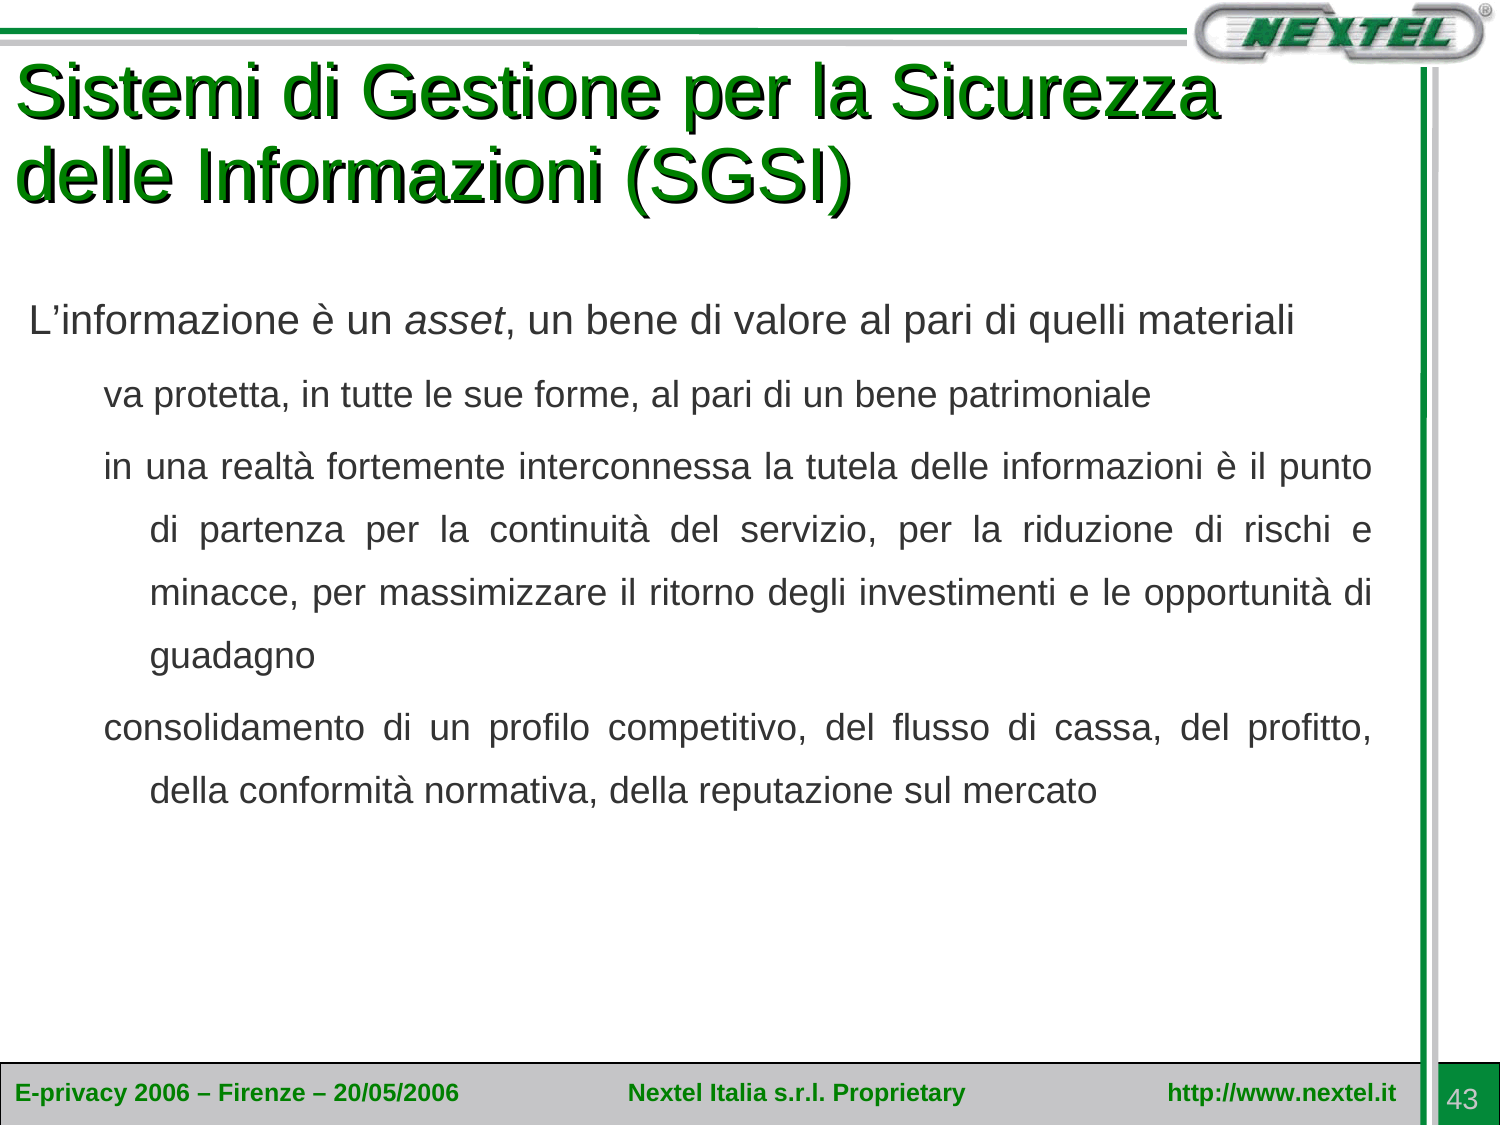

Sistemi di Gestione per la Sicurezza delle Informazioni (SGSI)
# L’informazione è un asset, un bene di valore al pari di quelli materiali
va protetta, in tutte le sue forme, al pari di un bene patrimoniale
in una realtà fortemente interconnessa la tutela delle informazioni è il punto di partenza per la continuità del servizio, per la riduzione di rischi e minacce, per massimizzare il ritorno degli investimenti e le opportunità di guadagno
consolidamento di un profilo competitivo, del flusso di cassa, del profitto, della conformità normativa, della reputazione sul mercato
43